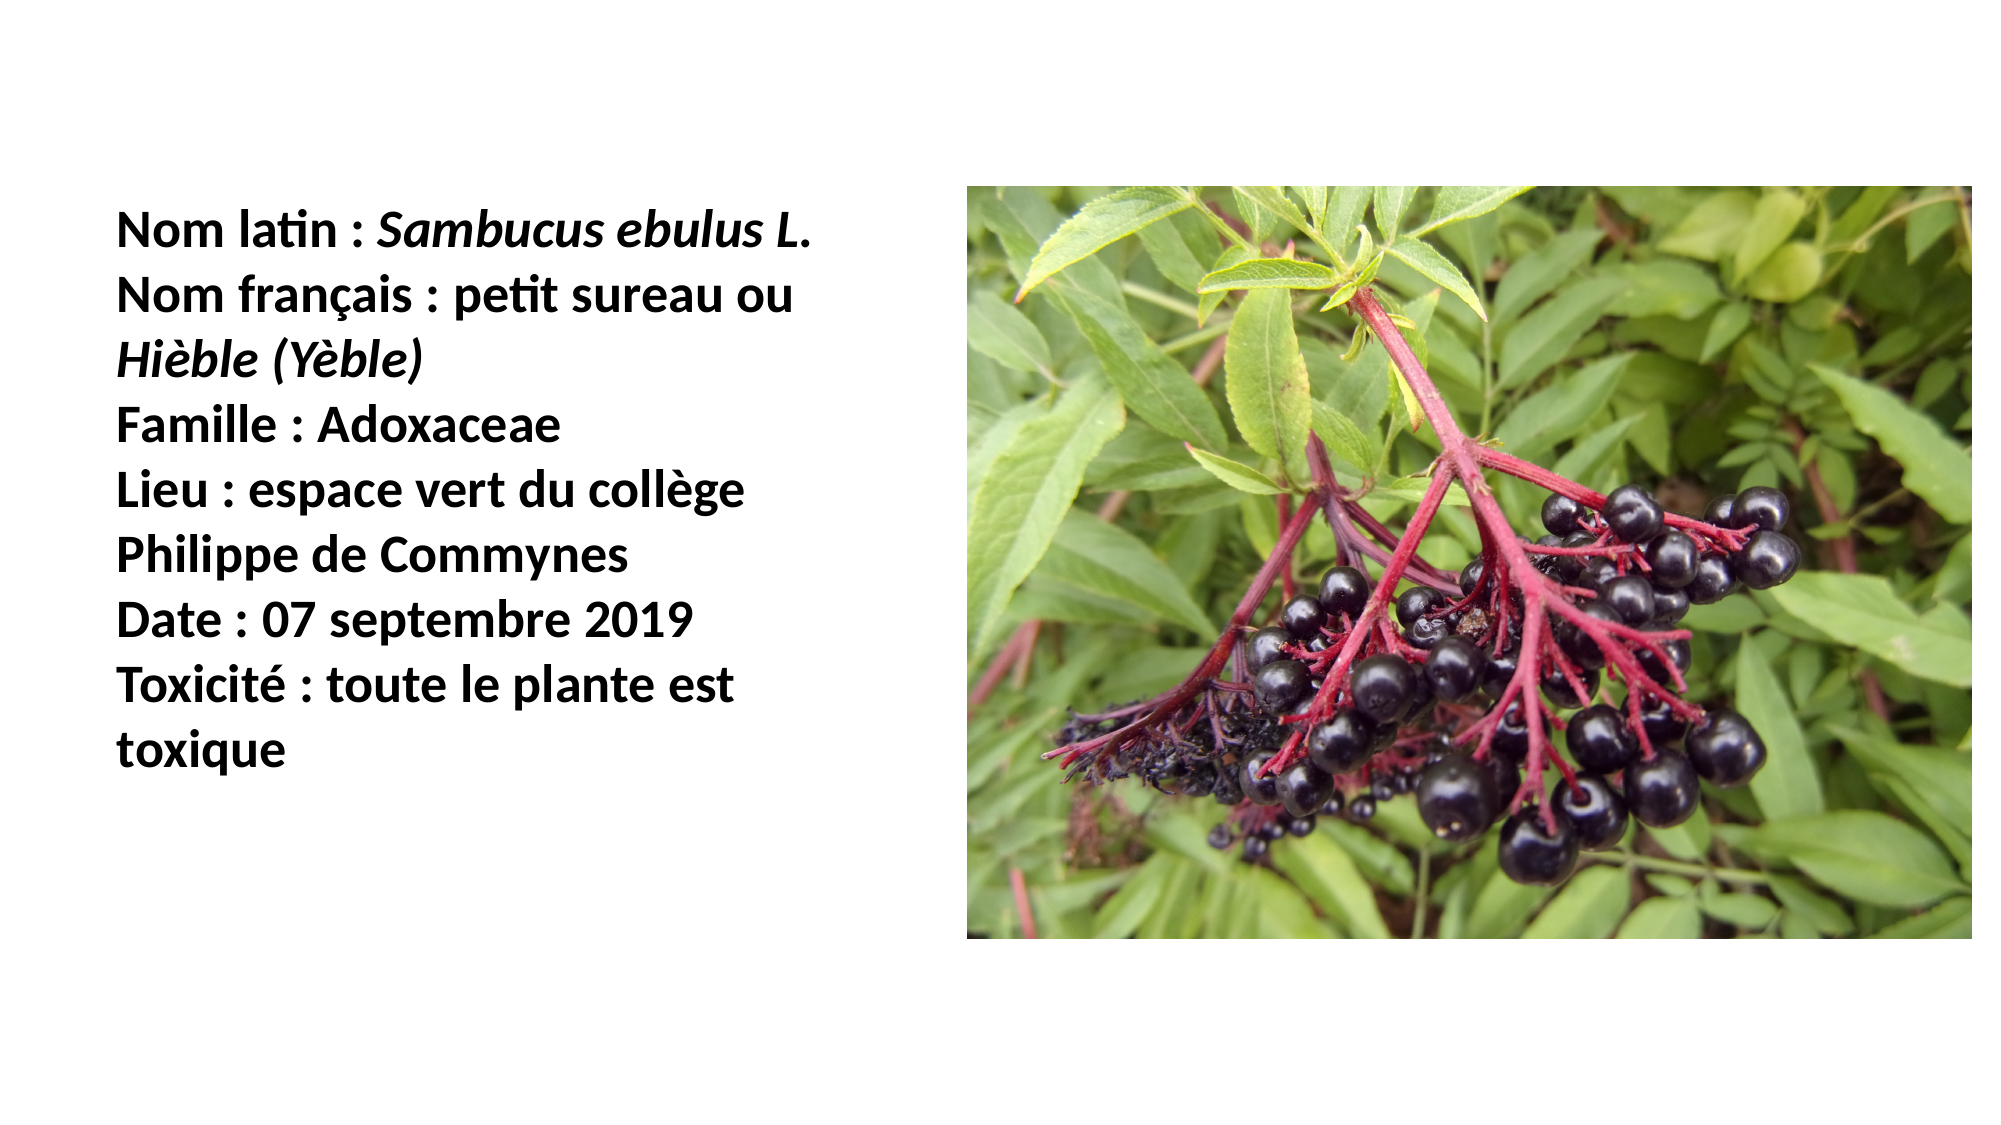

Nom latin : Sambucus ebulus L.
Nom français : petit sureau ou Hièble (Yèble)
Famille : Adoxaceae
Lieu : espace vert du collège Philippe de Commynes
Date : 07 septembre 2019
Toxicité : toute le plante est toxique